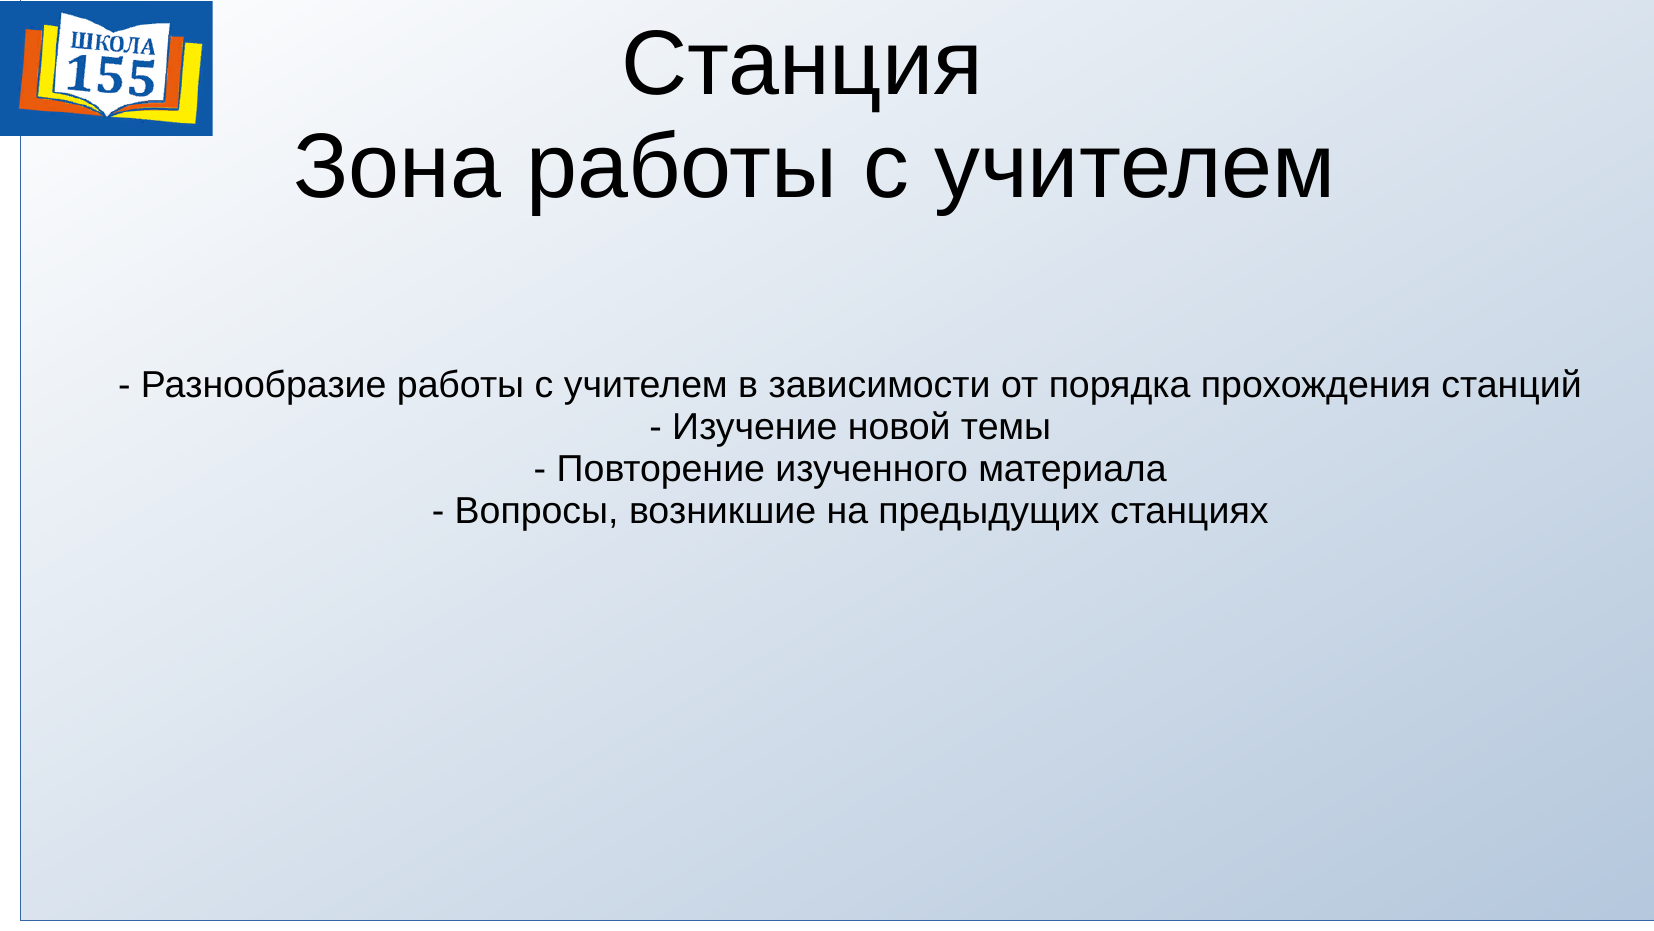

# Станция Зона работы с учителем
- Разнообразие работы с учителем в зависимости от порядка прохождения станций
- Изучение новой темы
- Повторение изученного материала
- Вопросы, возникшие на предыдущих станциях